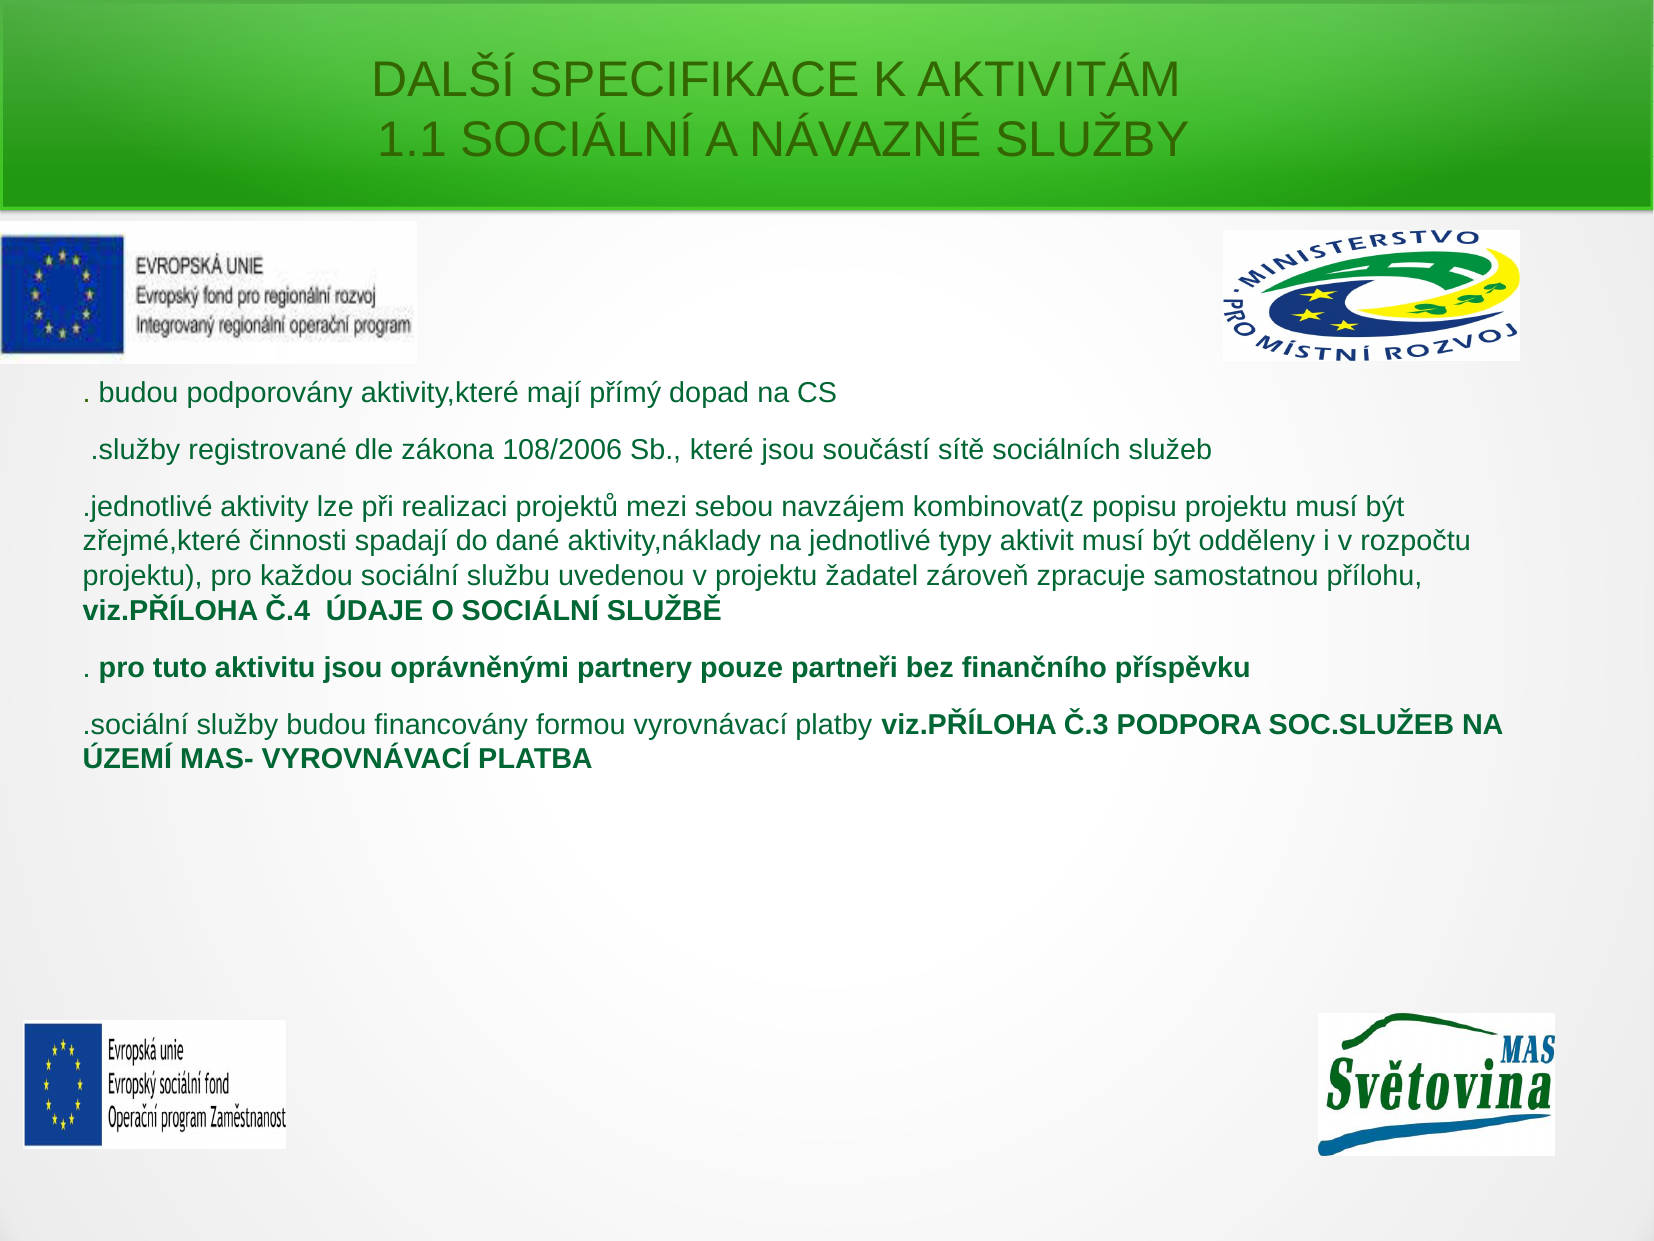

# DALŠÍ SPECIFIKACE K AKTIVITÁM 1.1 SOCIÁLNÍ A NÁVAZNÉ SLUŽBY
. budou podporovány aktivity,které mají přímý dopad na CS
 .služby registrované dle zákona 108/2006 Sb., které jsou součástí sítě sociálních služeb
.jednotlivé aktivity lze při realizaci projektů mezi sebou navzájem kombinovat(z popisu projektu musí být zřejmé,které činnosti spadají do dané aktivity,náklady na jednotlivé typy aktivit musí být odděleny i v rozpočtu projektu), pro každou sociální službu uvedenou v projektu žadatel zároveň zpracuje samostatnou přílohu, viz.PŘÍLOHA Č.4 ÚDAJE O SOCIÁLNÍ SLUŽBĚ
. pro tuto aktivitu jsou oprávněnými partnery pouze partneři bez finančního příspěvku
.sociální služby budou financovány formou vyrovnávací platby viz.PŘÍLOHA Č.3 PODPORA SOC.SLUŽEB NA ÚZEMÍ MAS- VYROVNÁVACÍ PLATBA
